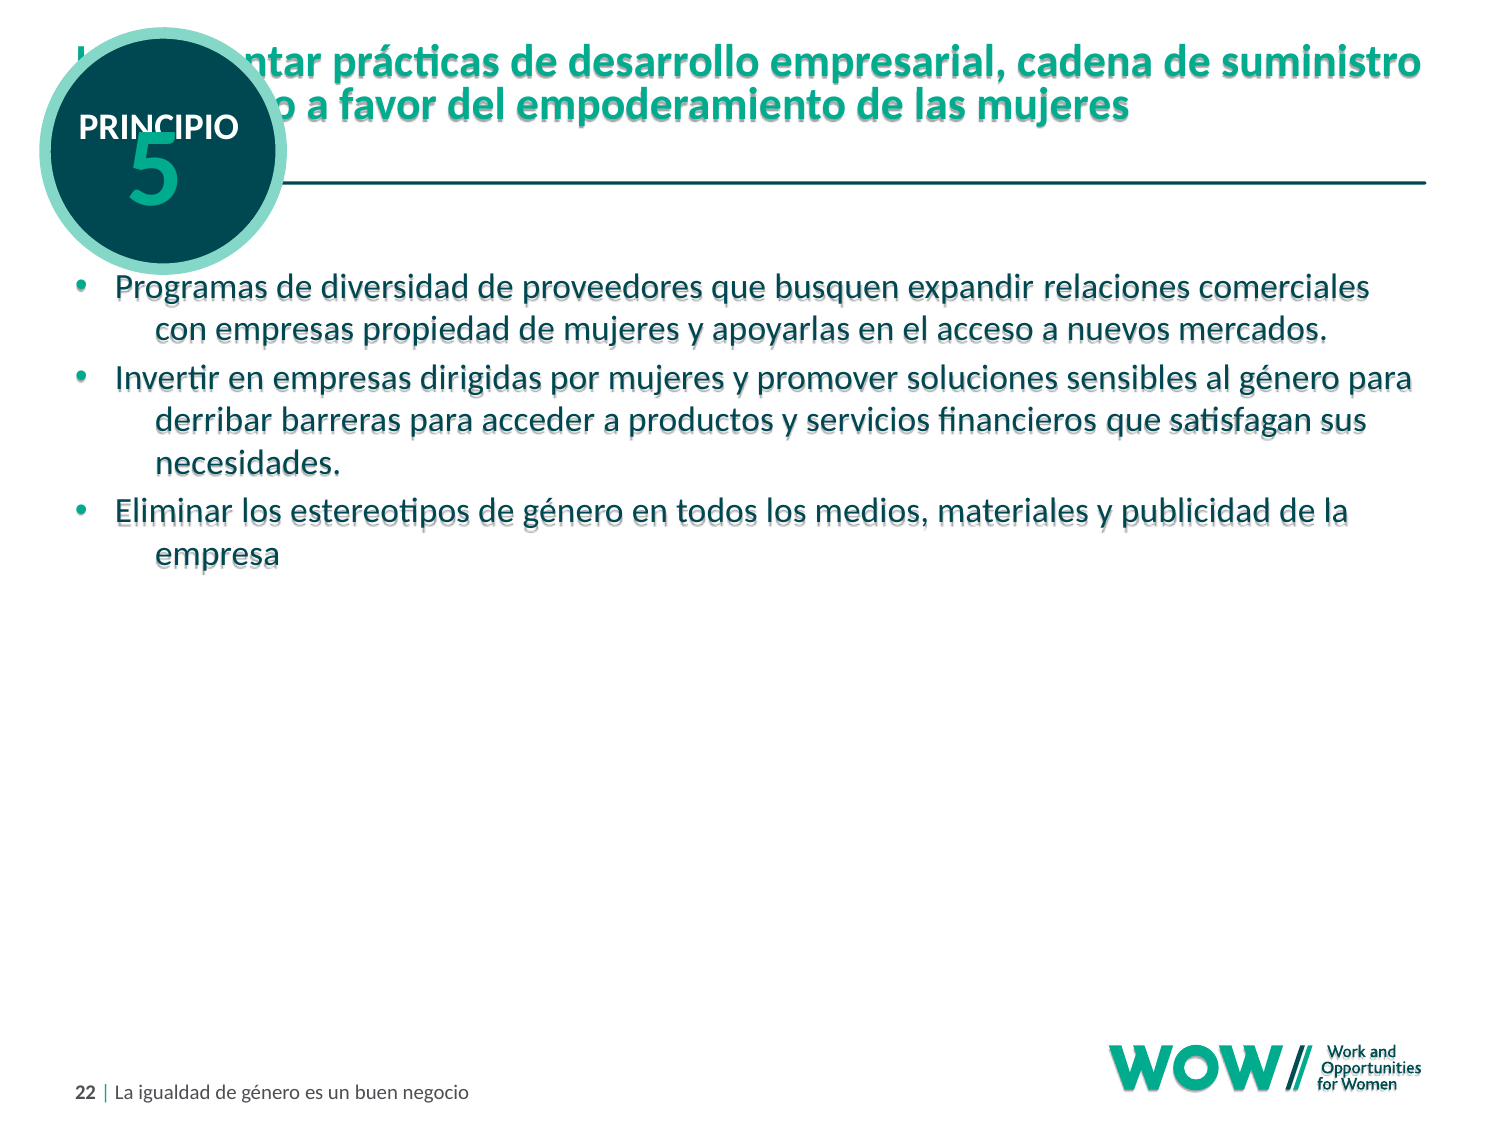

PRINCIPIO
5
Implementar prácticas de desarrollo empresarial, cadena de suministro y mercadeo a favor del empoderamiento de las mujeres
# Programas de diversidad de proveedores que busquen expandir relaciones comerciales con empresas propiedad de mujeres y apoyarlas en el acceso a nuevos mercados.
Invertir en empresas dirigidas por mujeres y promover soluciones sensibles al género para derribar barreras para acceder a productos y servicios financieros que satisfagan sus necesidades.
Eliminar los estereotipos de género en todos los medios, materiales y publicidad de la empresa
22 | La igualdad de género es un buen negocio